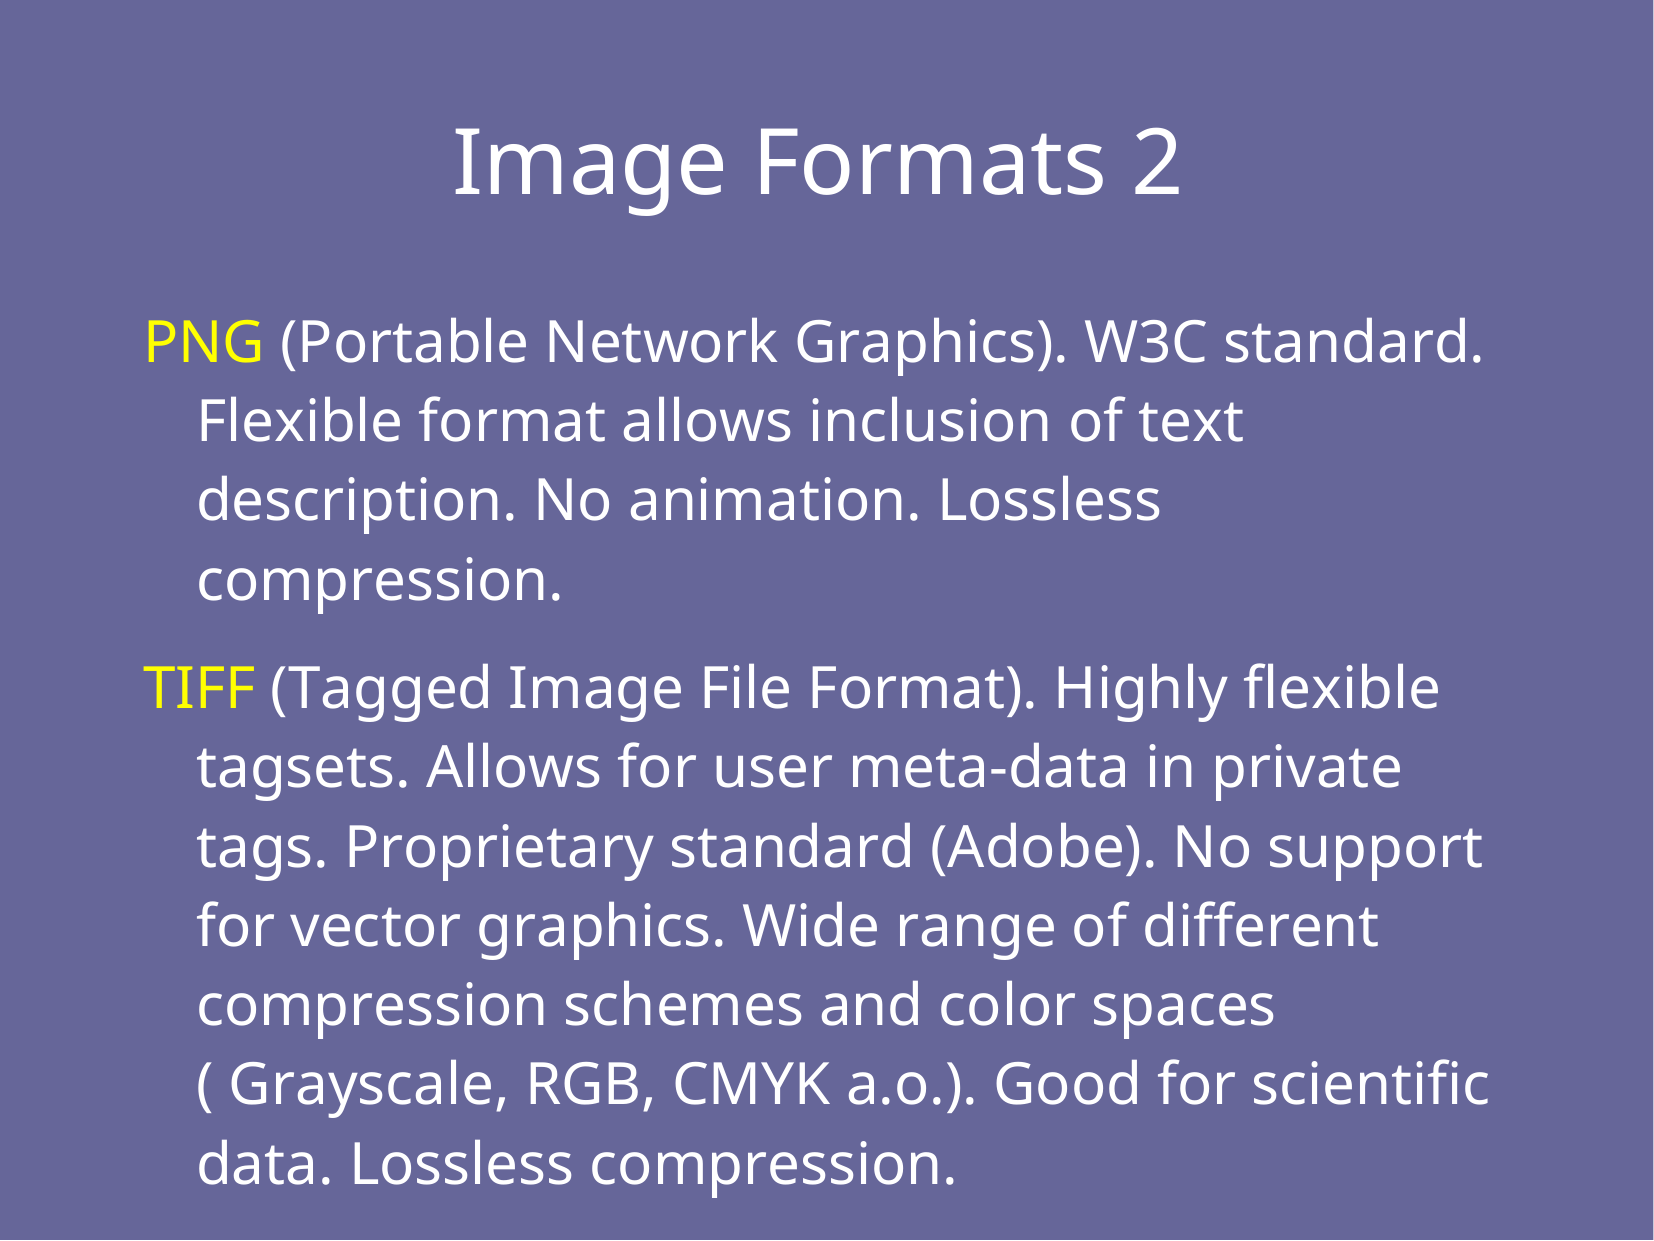

# Image Formats 2
PNG (Portable Network Graphics). W3C standard. Flexible format allows inclusion of text description. No animation. Lossless compression.
TIFF (Tagged Image File Format). Highly flexible tagsets. Allows for user meta-data in private tags. Proprietary standard (Adobe). No support for vector graphics. Wide range of different compression schemes and color spaces ( Grayscale, RGB, CMYK a.o.). Good for scientific data. Lossless compression.